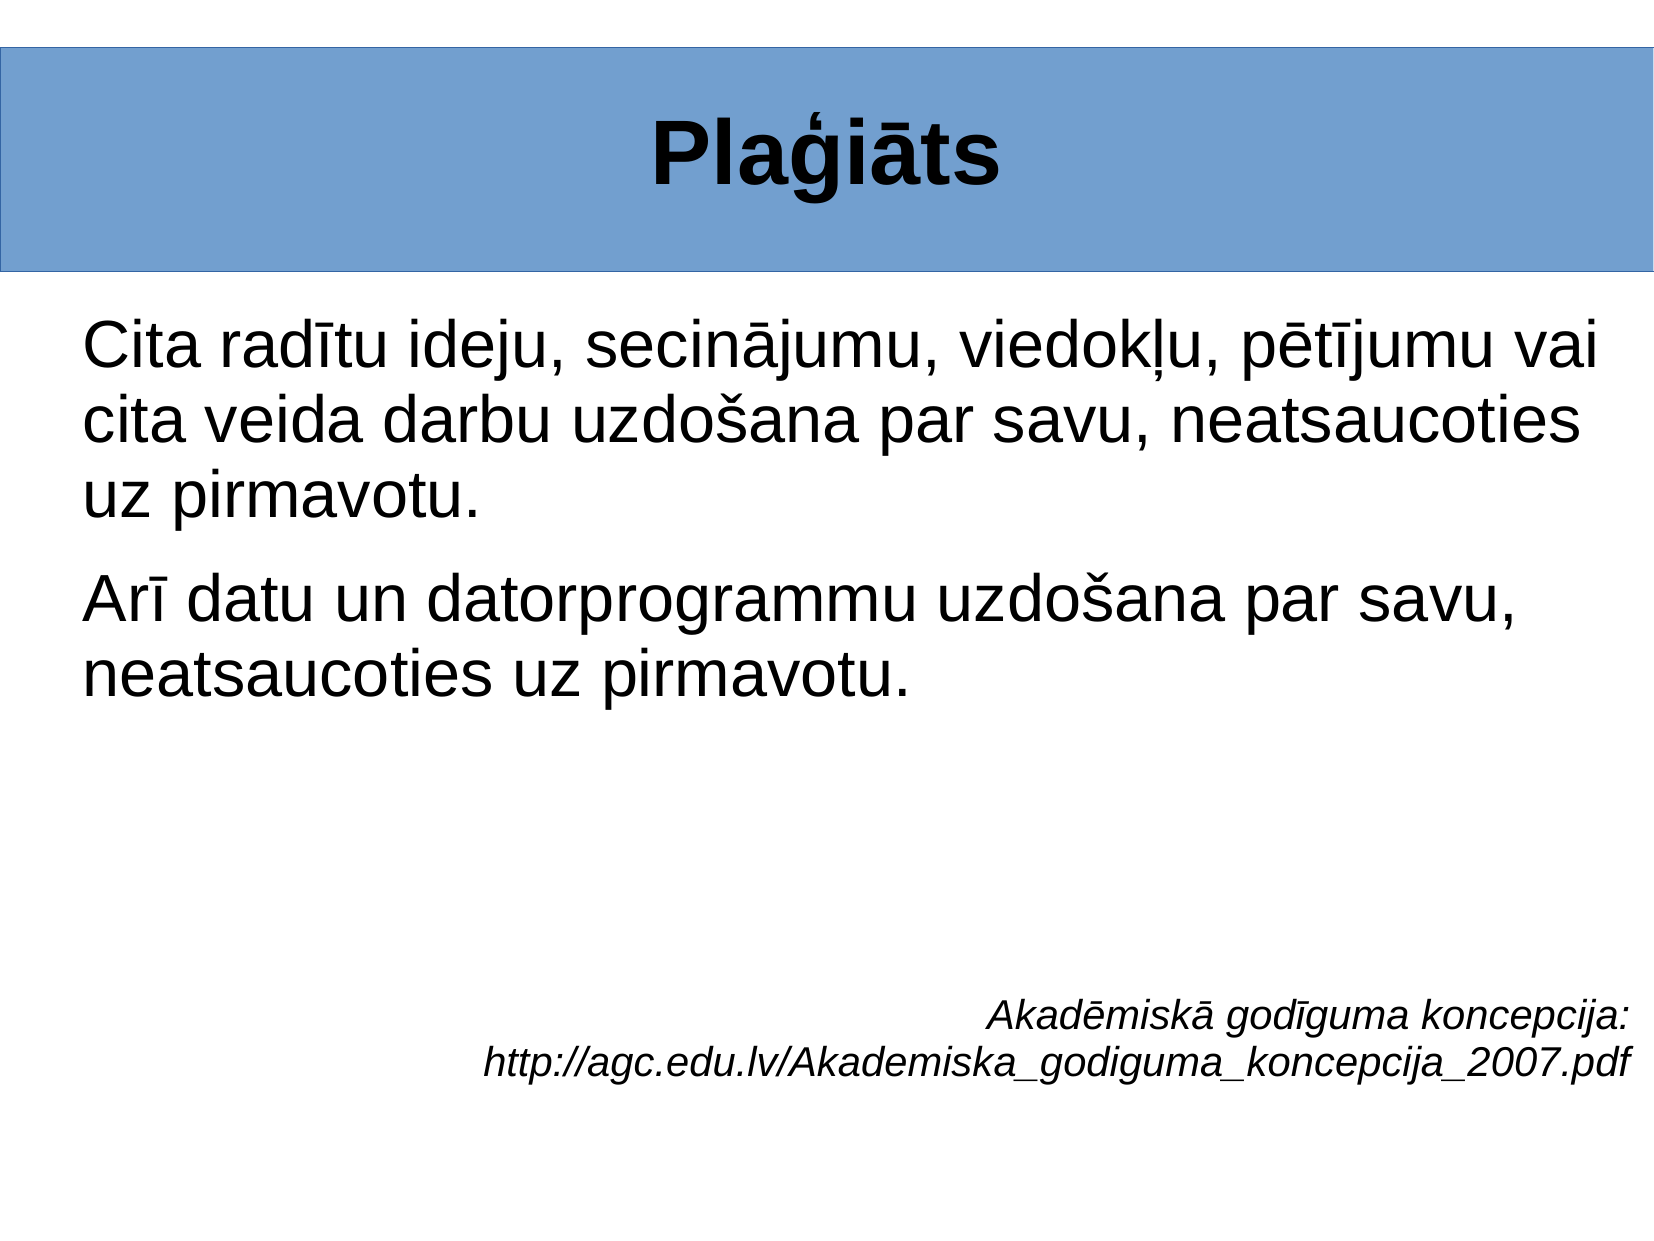

# Plaģiāts
Cita radītu ideju, secinājumu, viedokļu, pētījumu vai cita veida darbu uzdošana par savu, neatsaucoties uz pirmavotu.
Arī datu un datorprogrammu uzdošana par savu, neatsaucoties uz pirmavotu.
Akadēmiskā godīguma koncepcija: http://agc.edu.lv/Akademiska_godiguma_koncepcija_2007.pdf